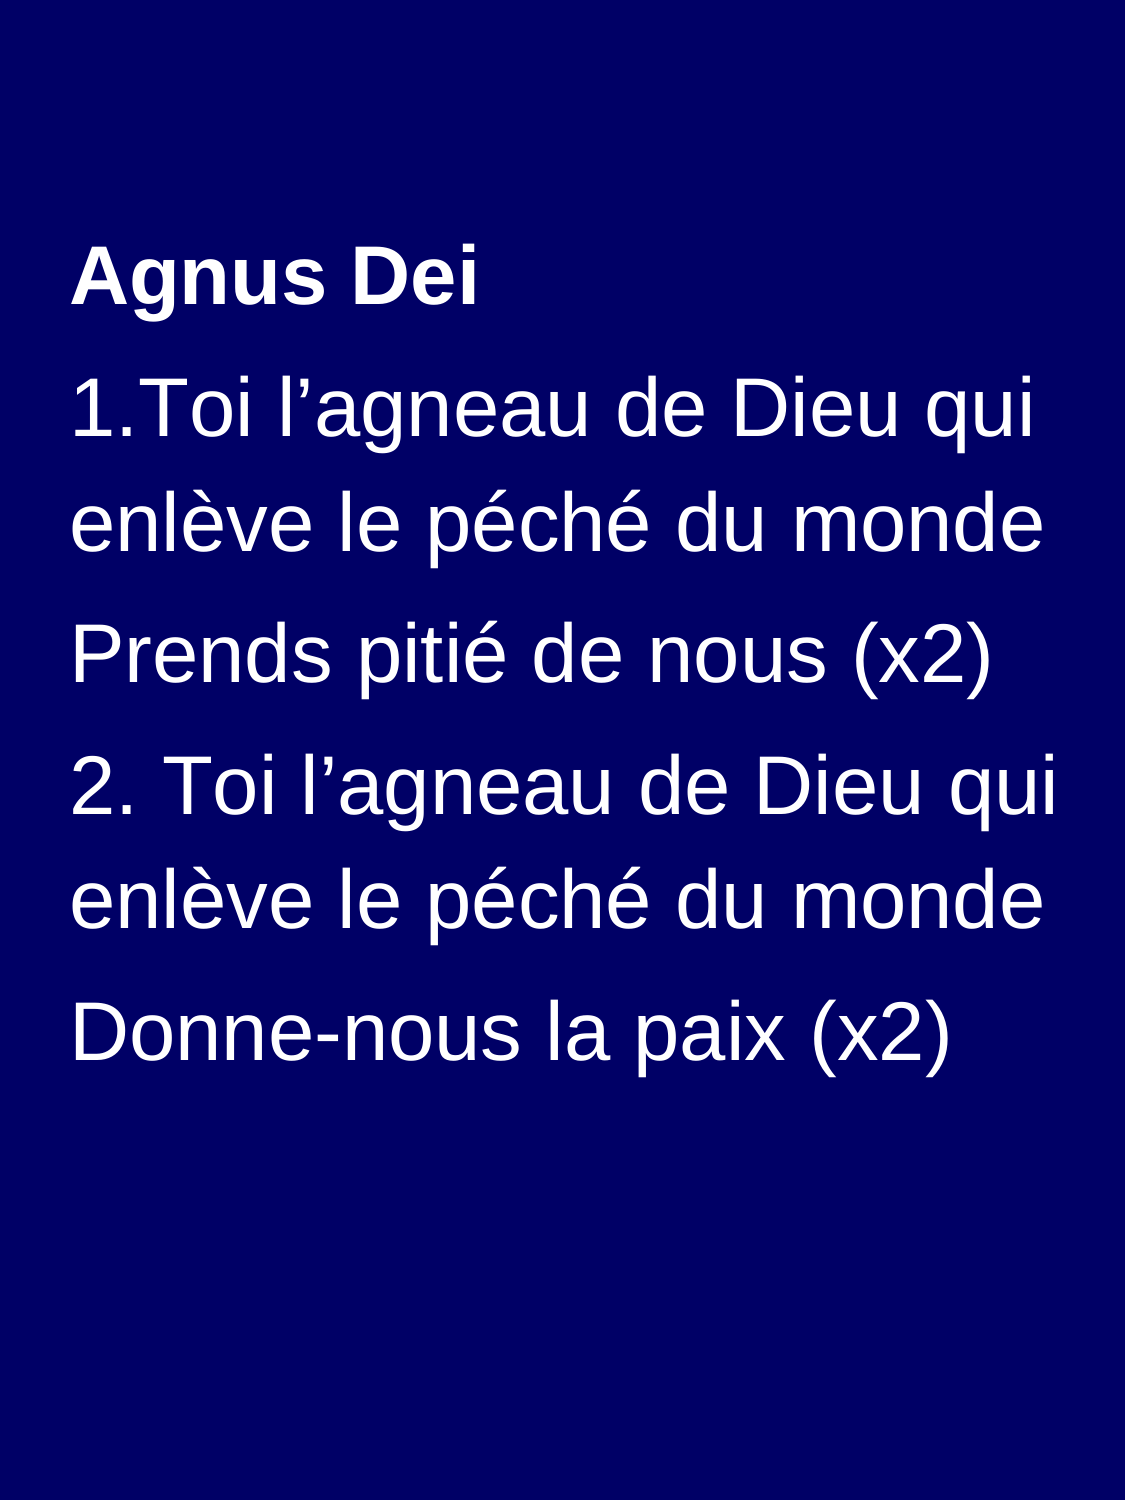

Agnus Dei
1.Toi l’agneau de Dieu qui enlève le péché du monde
Prends pitié de nous (x2)
2. Toi l’agneau de Dieu qui enlève le péché du monde
Donne-nous la paix (x2)